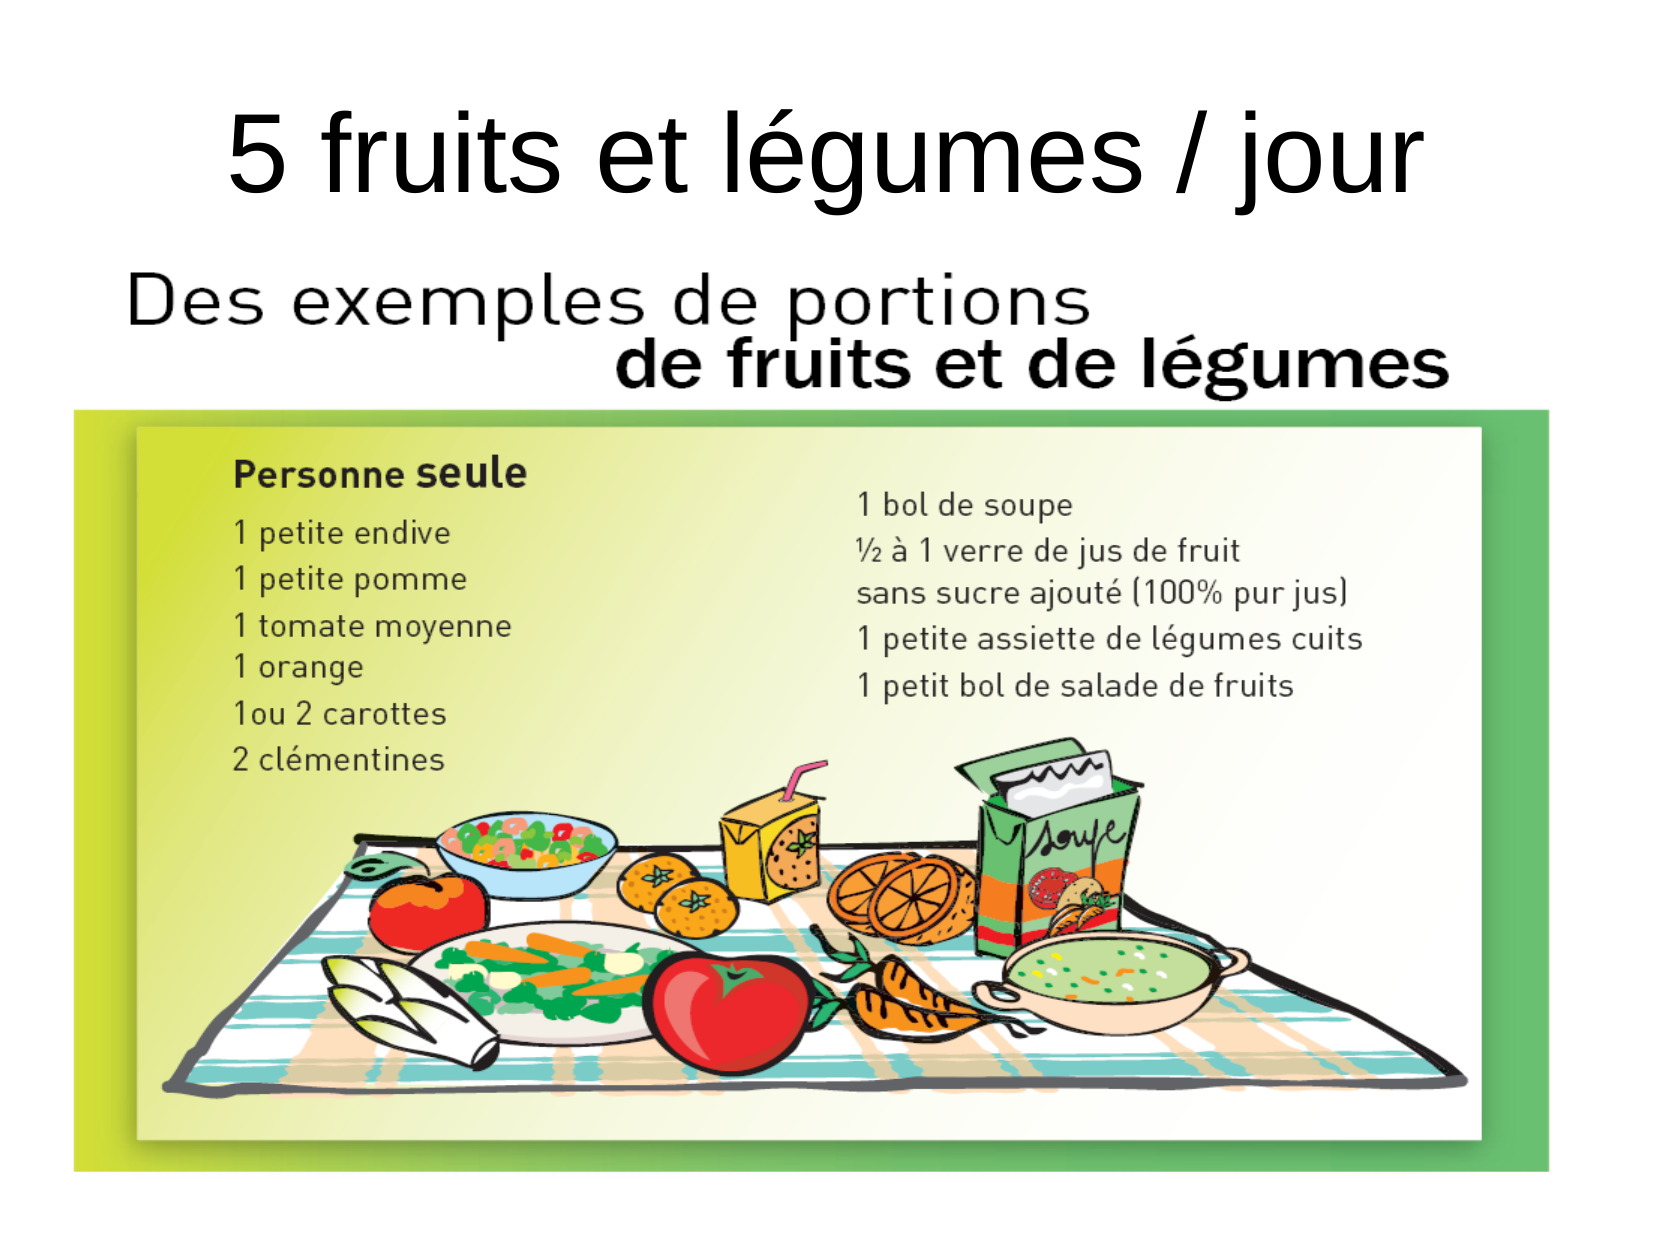

# 5 fruits et légumes / jour
54